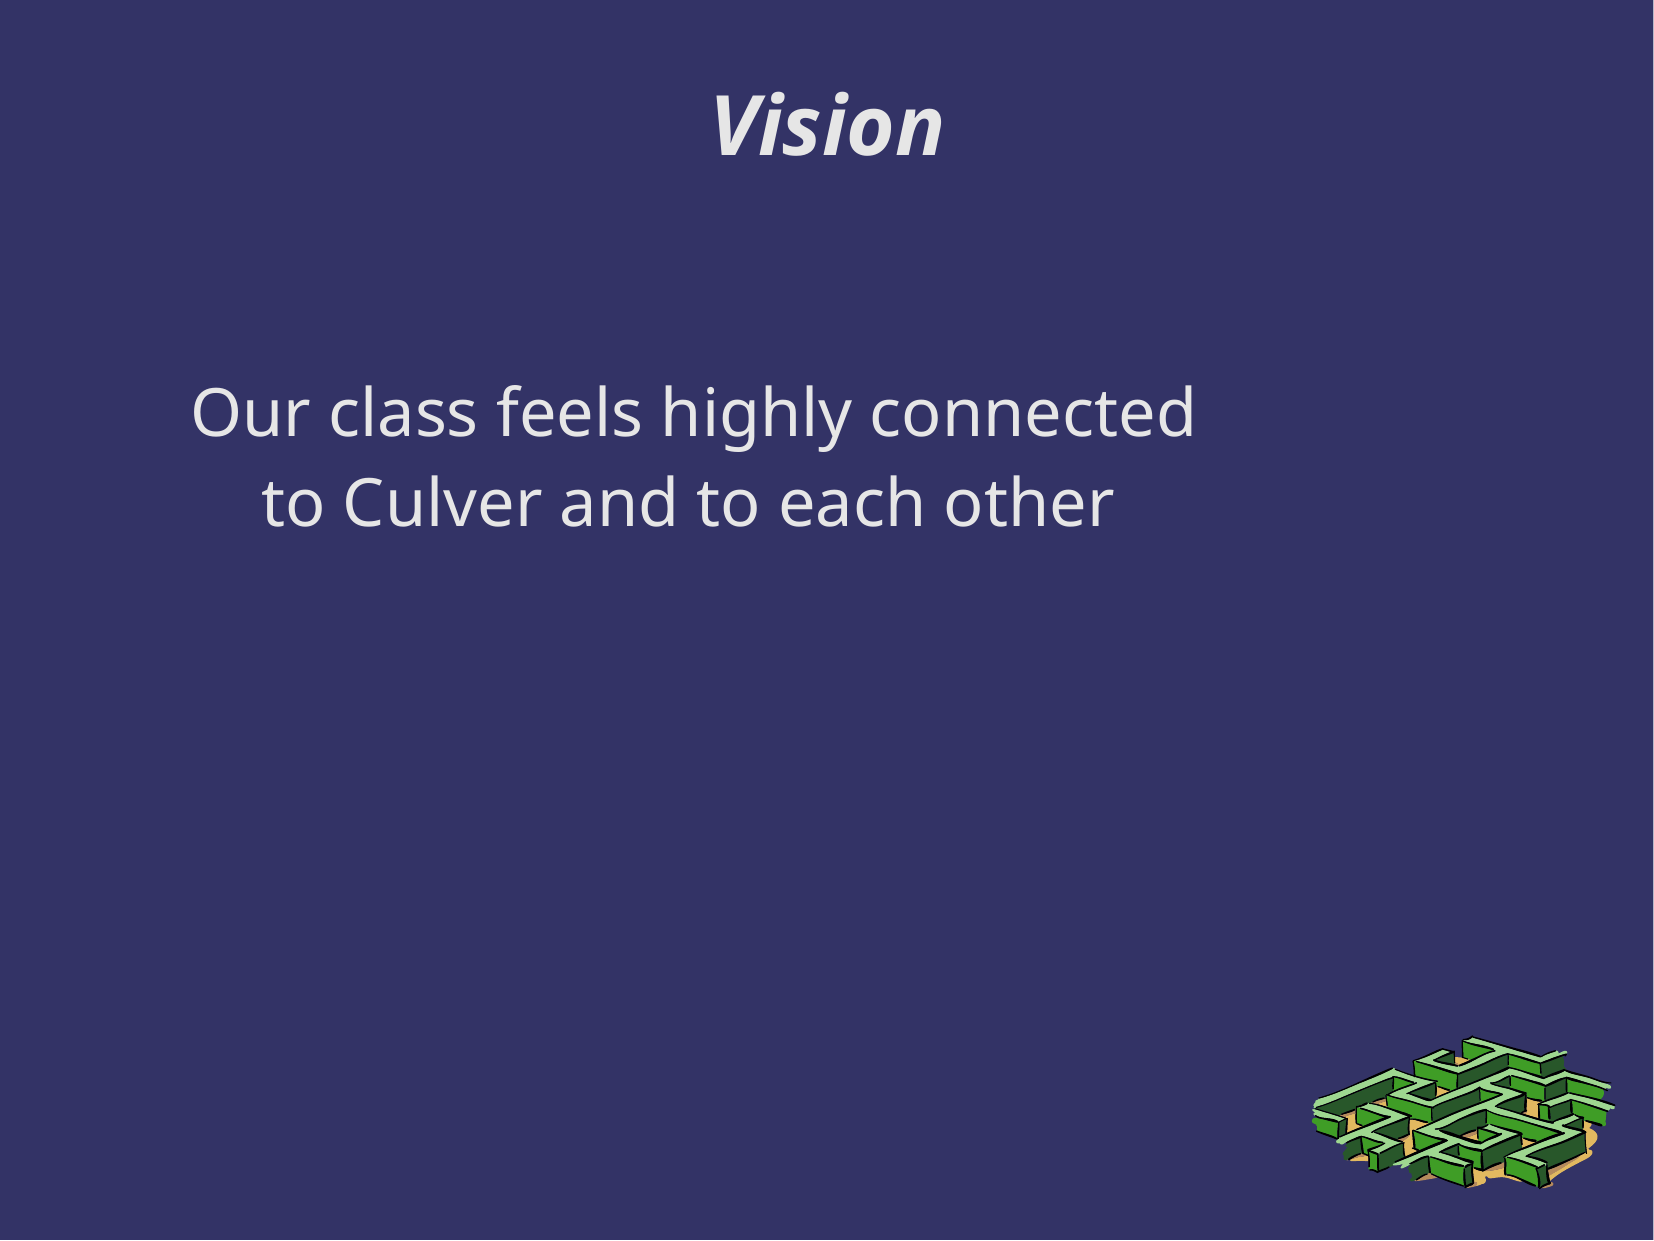

# Vision
Our class feels highly connected
to Culver and to each other